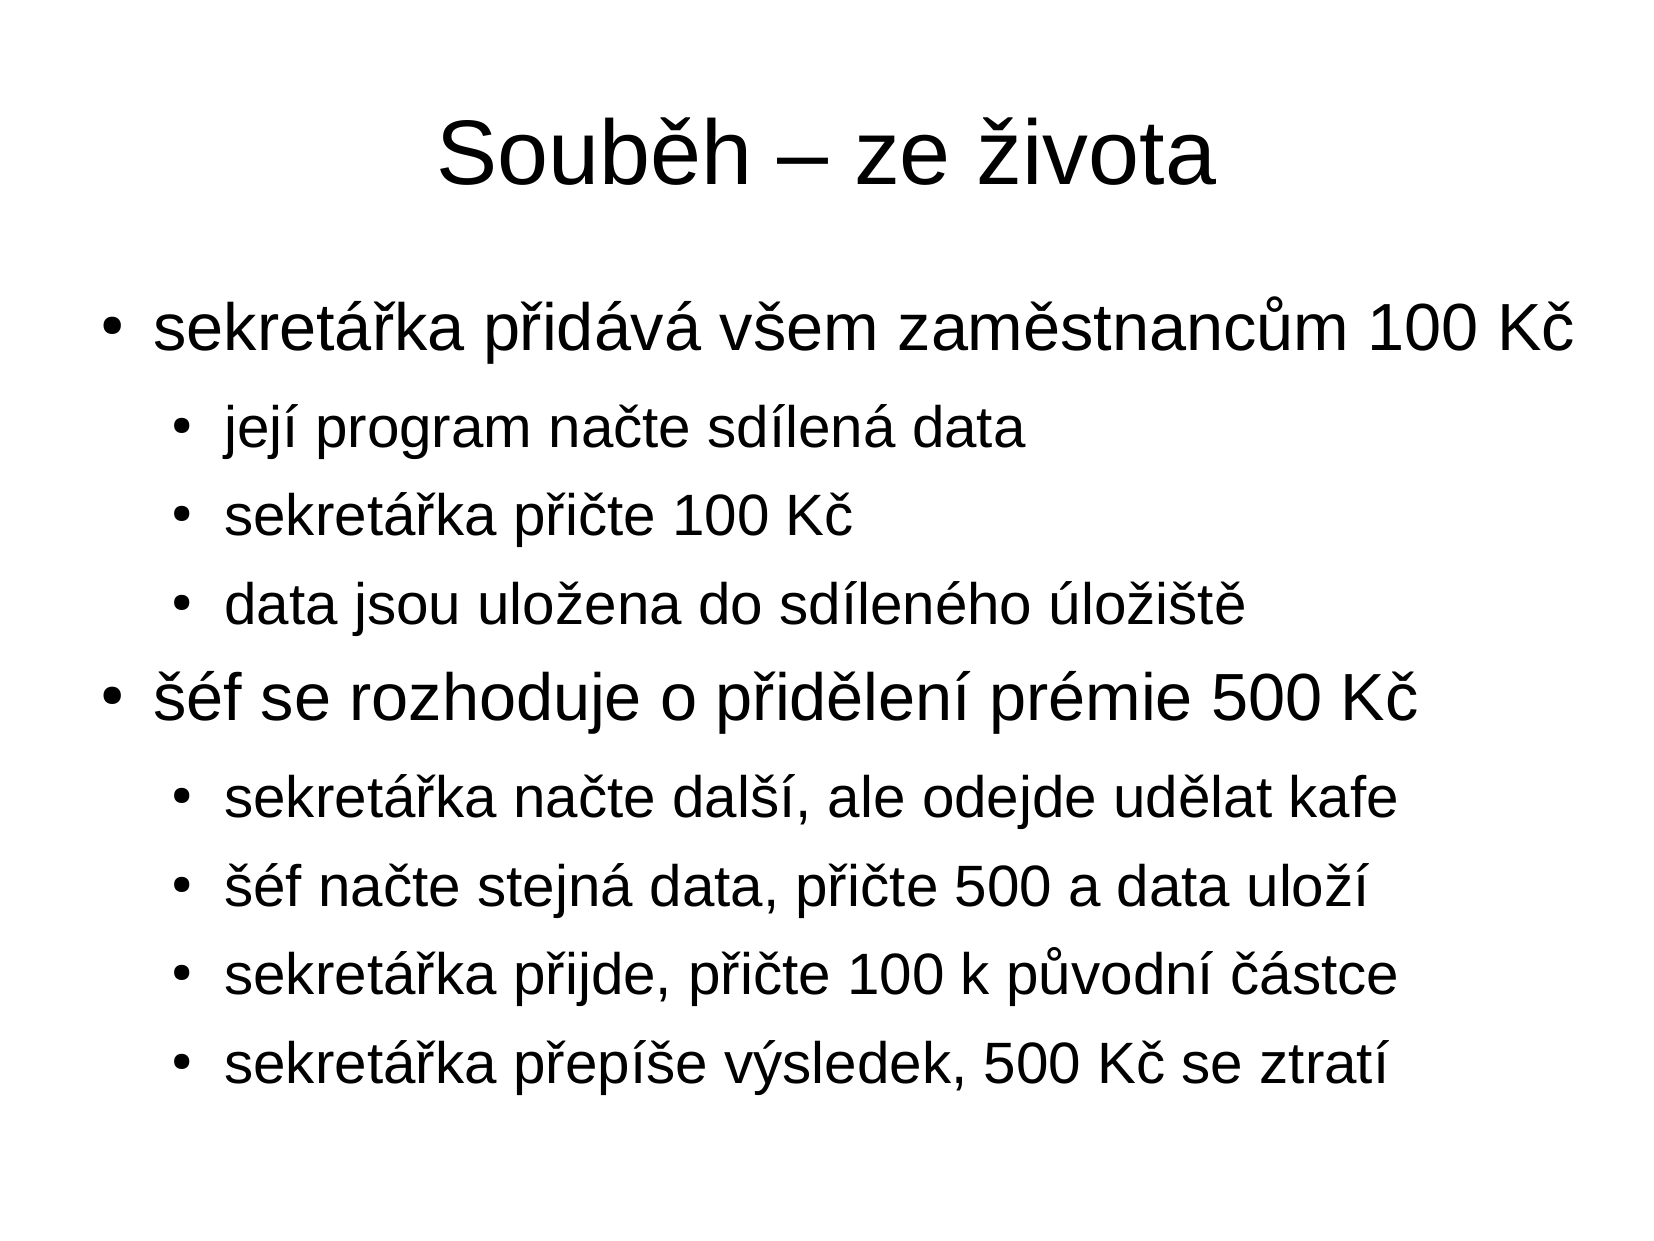

# Souběh – ze života
sekretářka přidává všem zaměstnancům 100 Kč
její program načte sdílená data
sekretářka přičte 100 Kč
data jsou uložena do sdíleného úložiště
šéf se rozhoduje o přidělení prémie 500 Kč
sekretářka načte další, ale odejde udělat kafe
šéf načte stejná data, přičte 500 a data uloží
sekretářka přijde, přičte 100 k původní částce
sekretářka přepíše výsledek, 500 Kč se ztratí